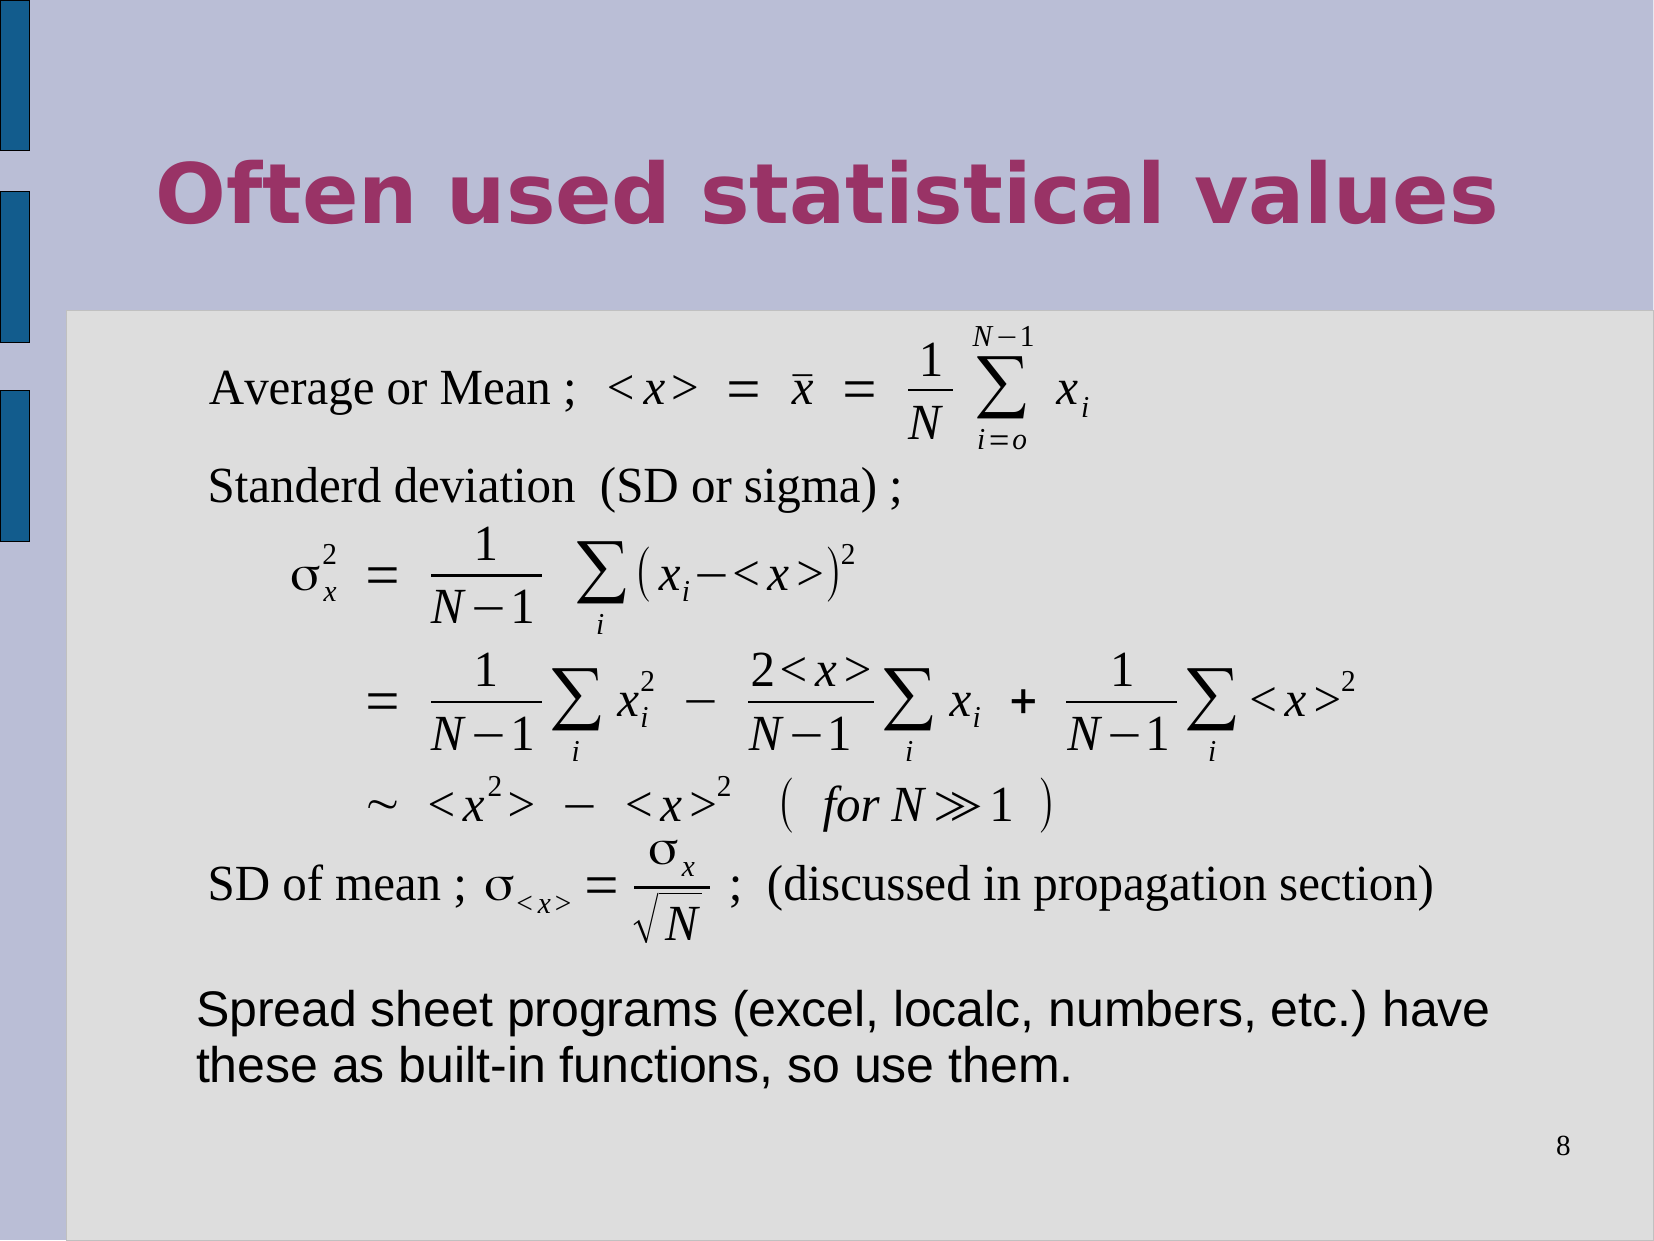

# Often used statistical values
Spread sheet programs (excel, localc, numbers, etc.) have
these as built-in functions, so use them.
8